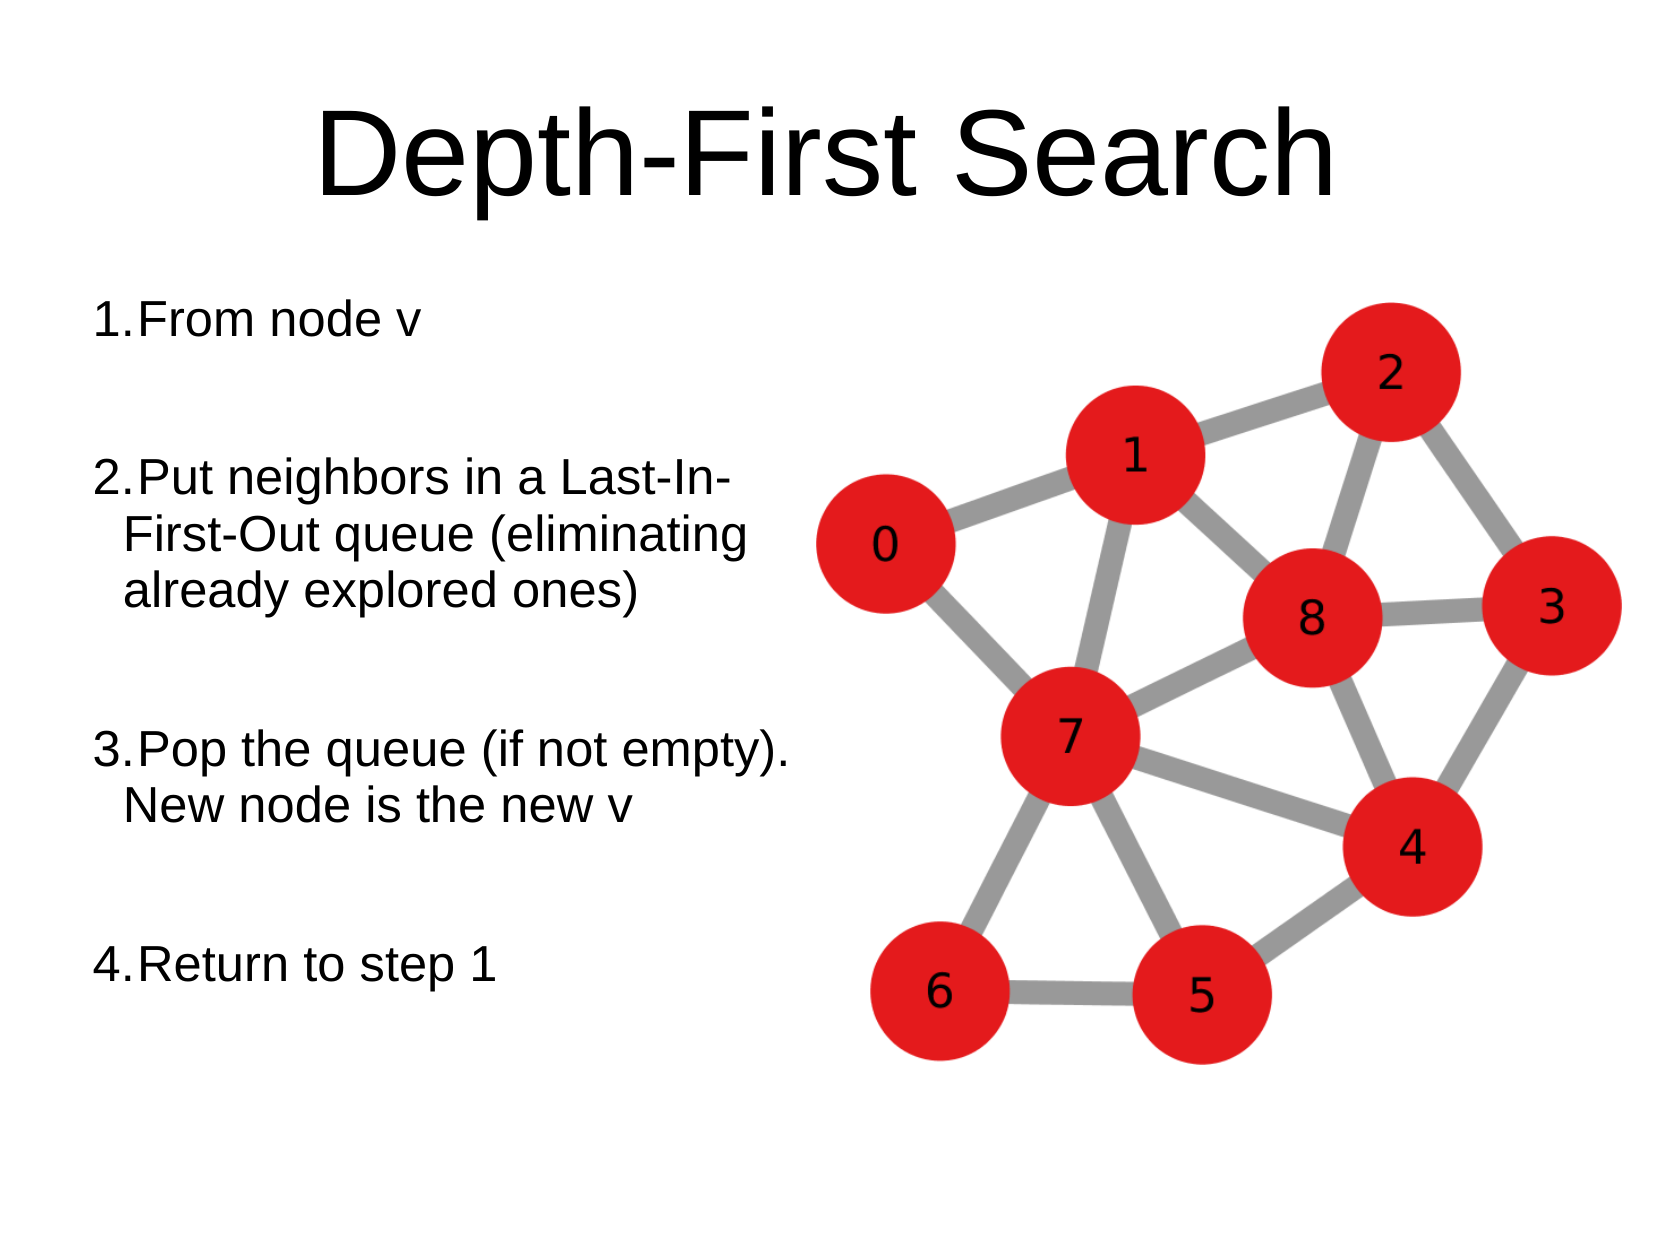

# Depth-First Search
 From node v
 Put neighbors in a Last-In-First-Out queue (eliminating already explored ones)
 Pop the queue (if not empty). New node is the new v
 Return to step 1